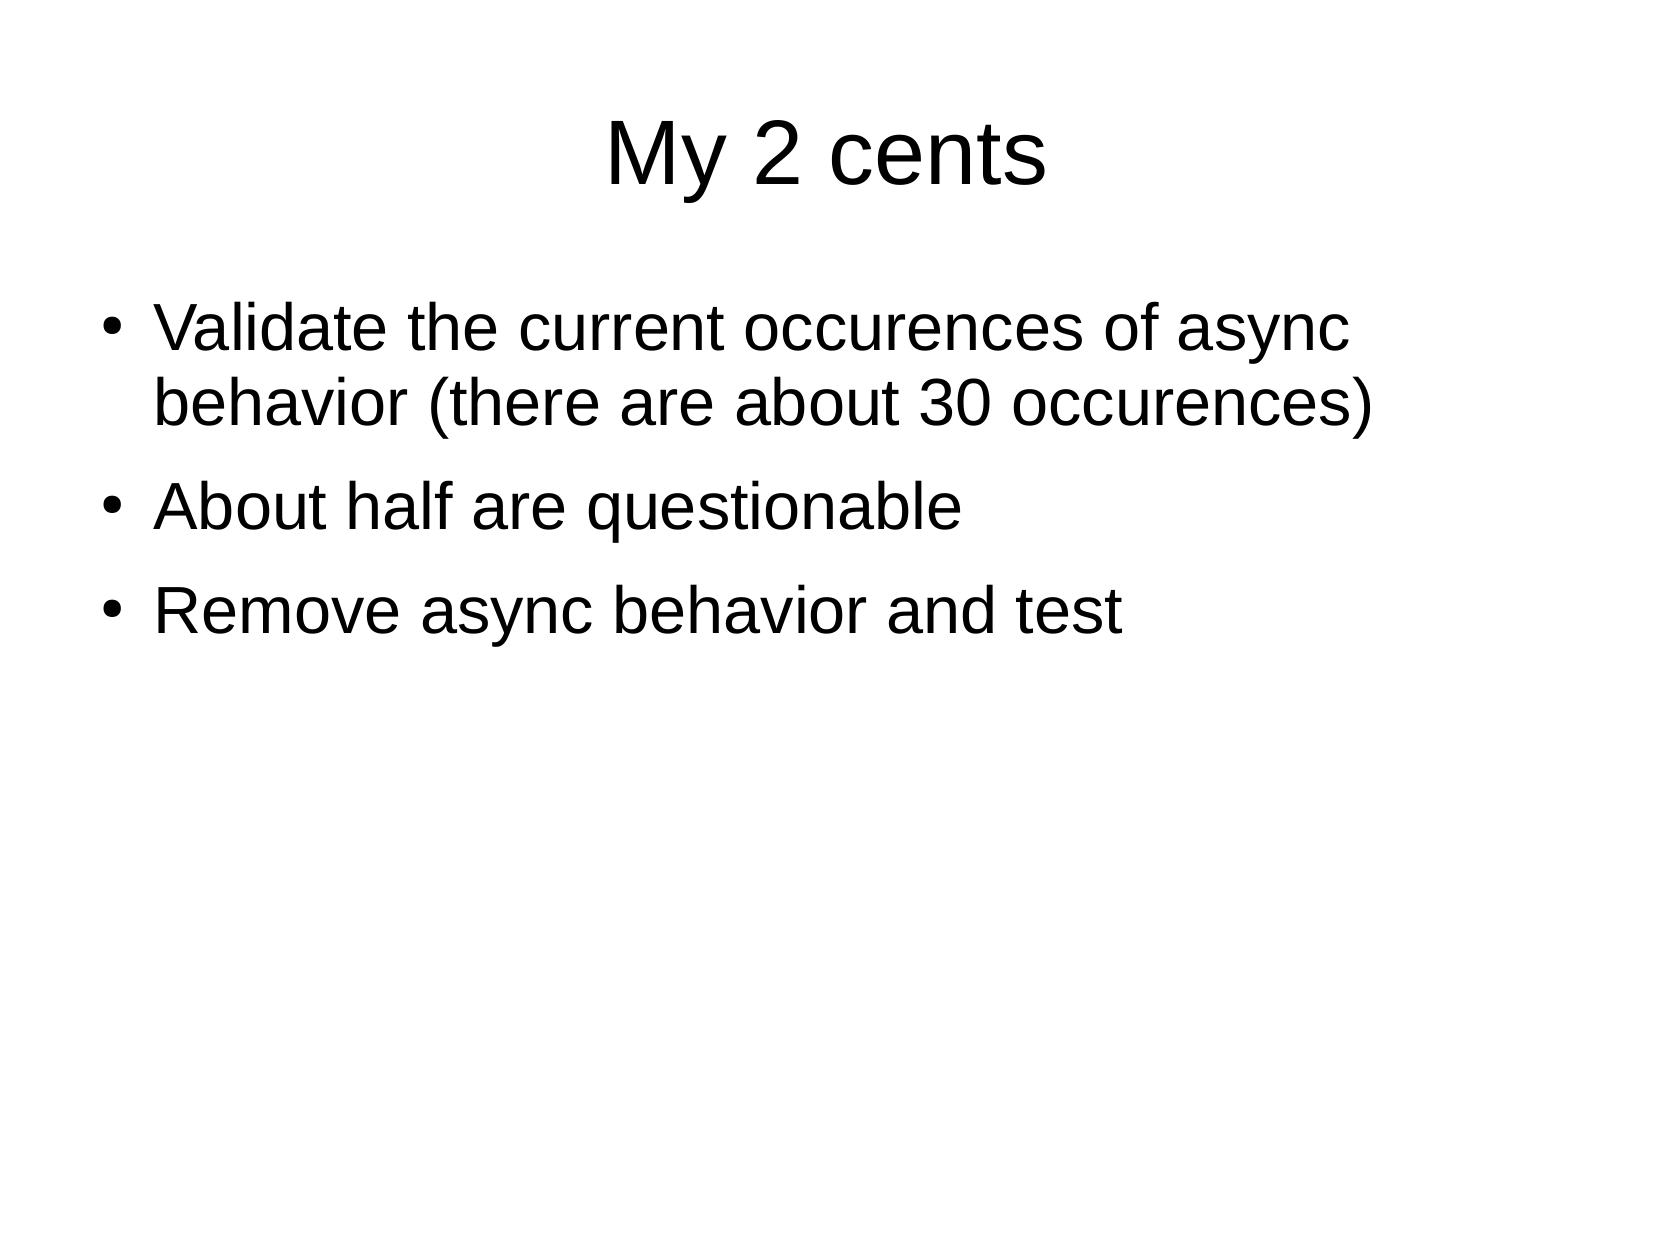

# My 2 cents
Validate the current occurences of async behavior (there are about 30 occurences)
About half are questionable
Remove async behavior and test